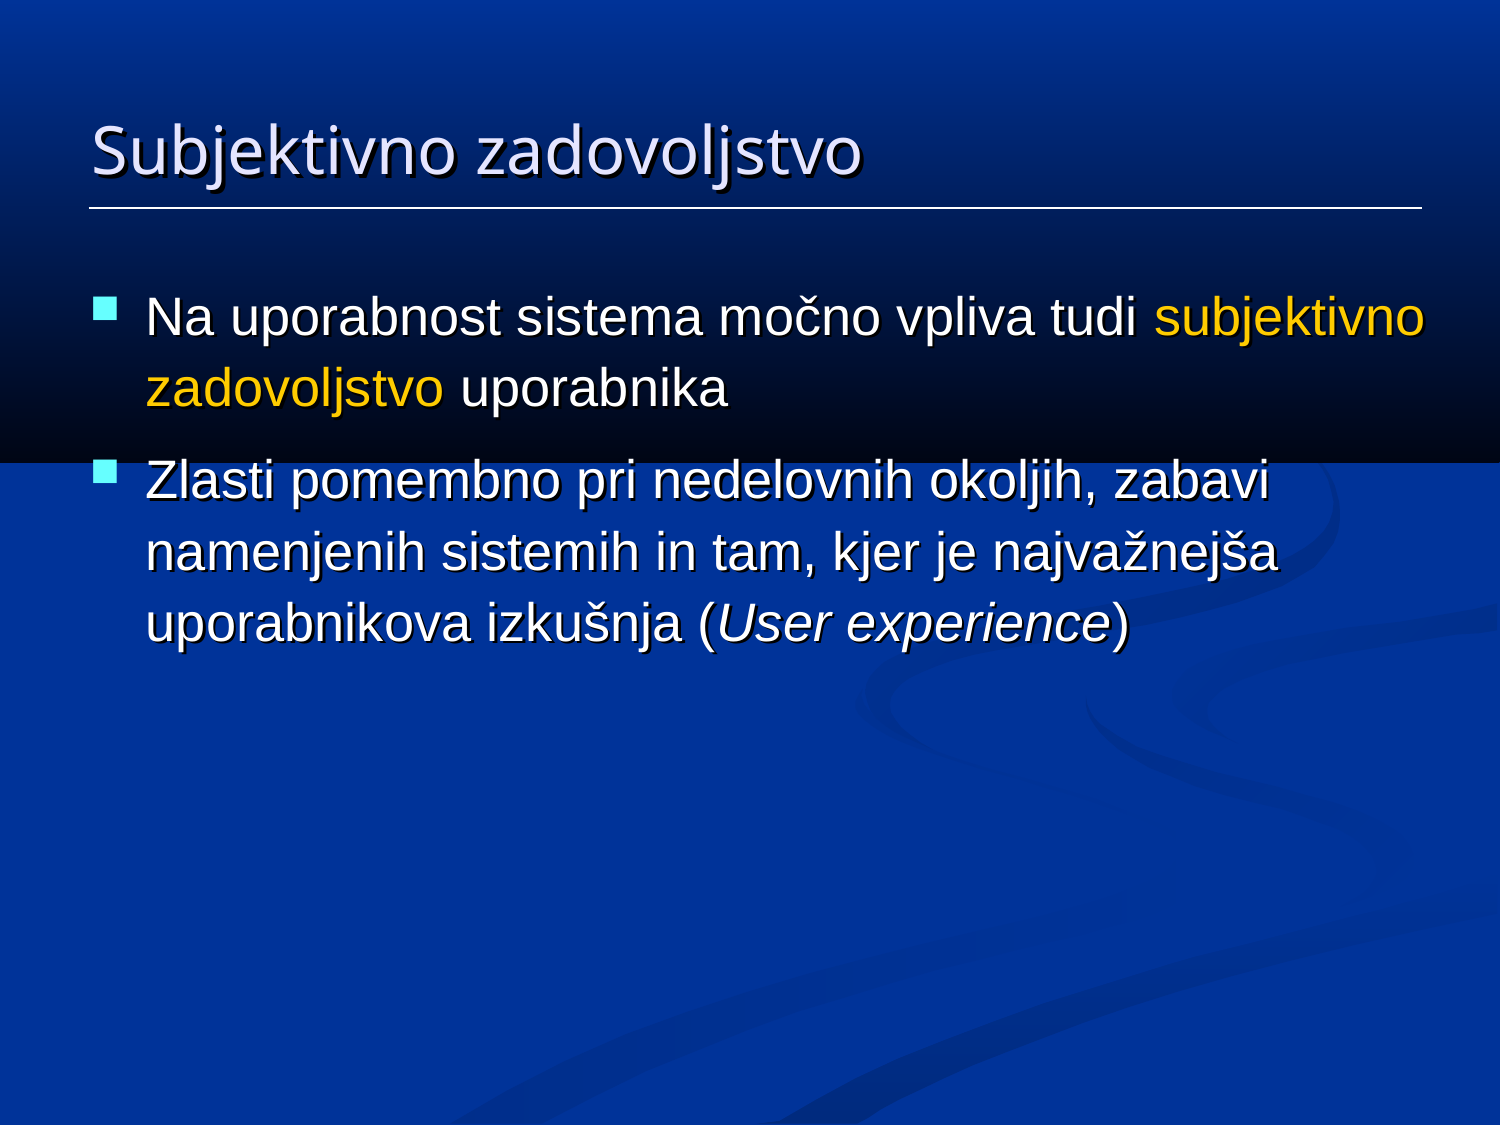

Subjektivno zadovoljstvo
Na uporabnost sistema močno vpliva tudi subjektivno zadovoljstvo uporabnika
Zlasti pomembno pri nedelovnih okoljih, zabavi namenjenih sistemih in tam, kjer je najvažnejša uporabnikova izkušnja (User experience)